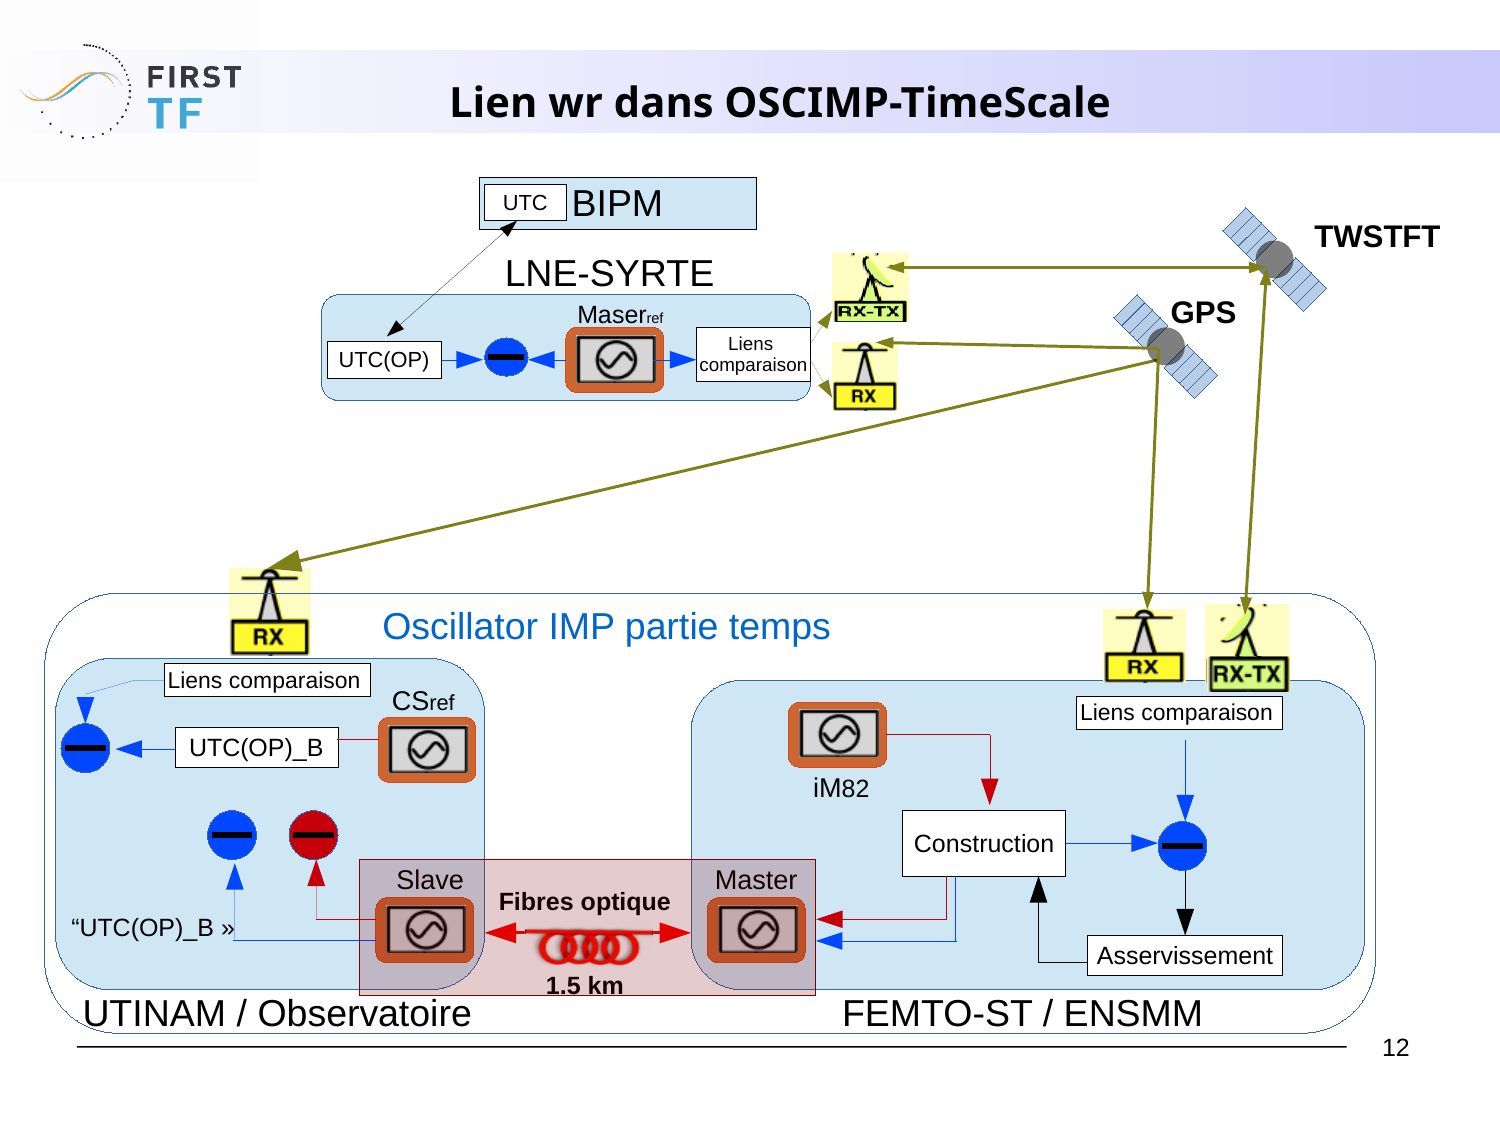

Lien wr dans OSCIMP-TimeScale
BIPM
UTC
TWSTFT
LNE-SYRTE
GPS
Maserref
Liens
comparaison
UTC(OP)
Oscillator IMP partie temps
Liens comparaison
 CSref
Liens comparaison
UTC(OP)_B
 iM82
Construction
Slave
Master
Fibres optique
1.5 km
“UTC(OP)_B »
Asservissement
FEMTO-ST / ENSMM
UTINAM / Observatoire